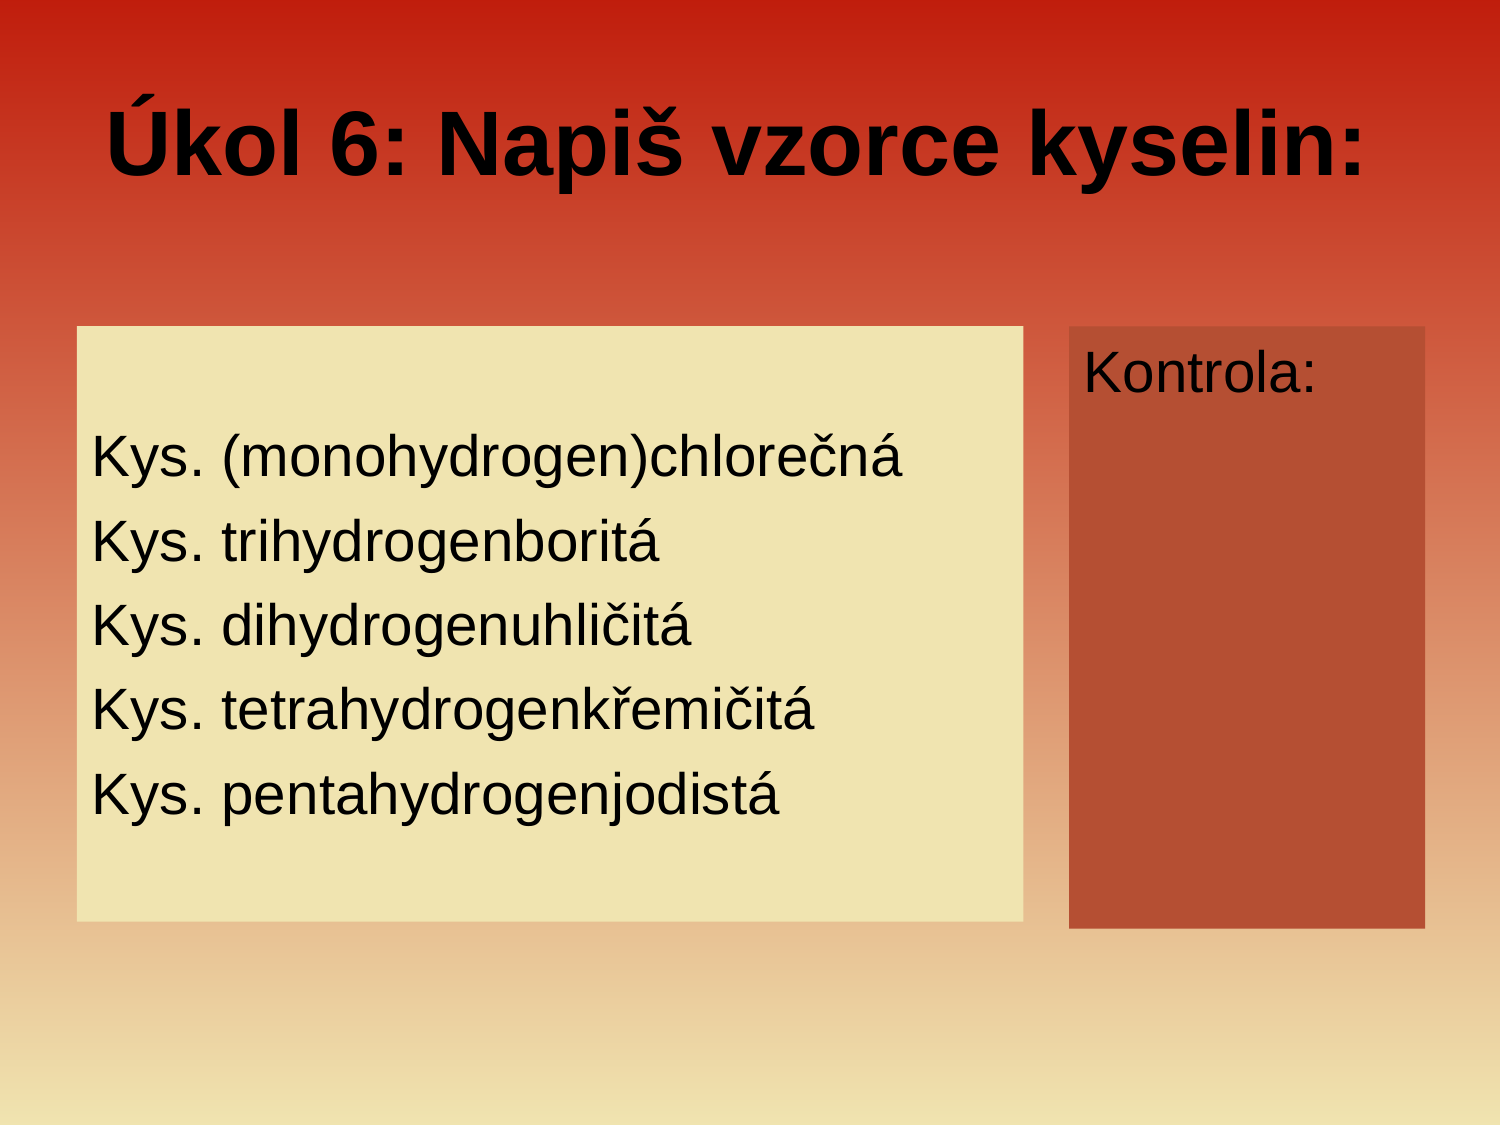

# Úkol 6: Napiš vzorce kyselin:
Kys. (monohydrogen)chlorečná
Kys. trihydrogenboritá
Kys. dihydrogenuhličitá
Kys. tetrahydrogenkřemičitá
Kys. pentahydrogenjodistá
Kontrola:
HClO3
H3BO3
H2CO3
H4SiO4
H5IO6